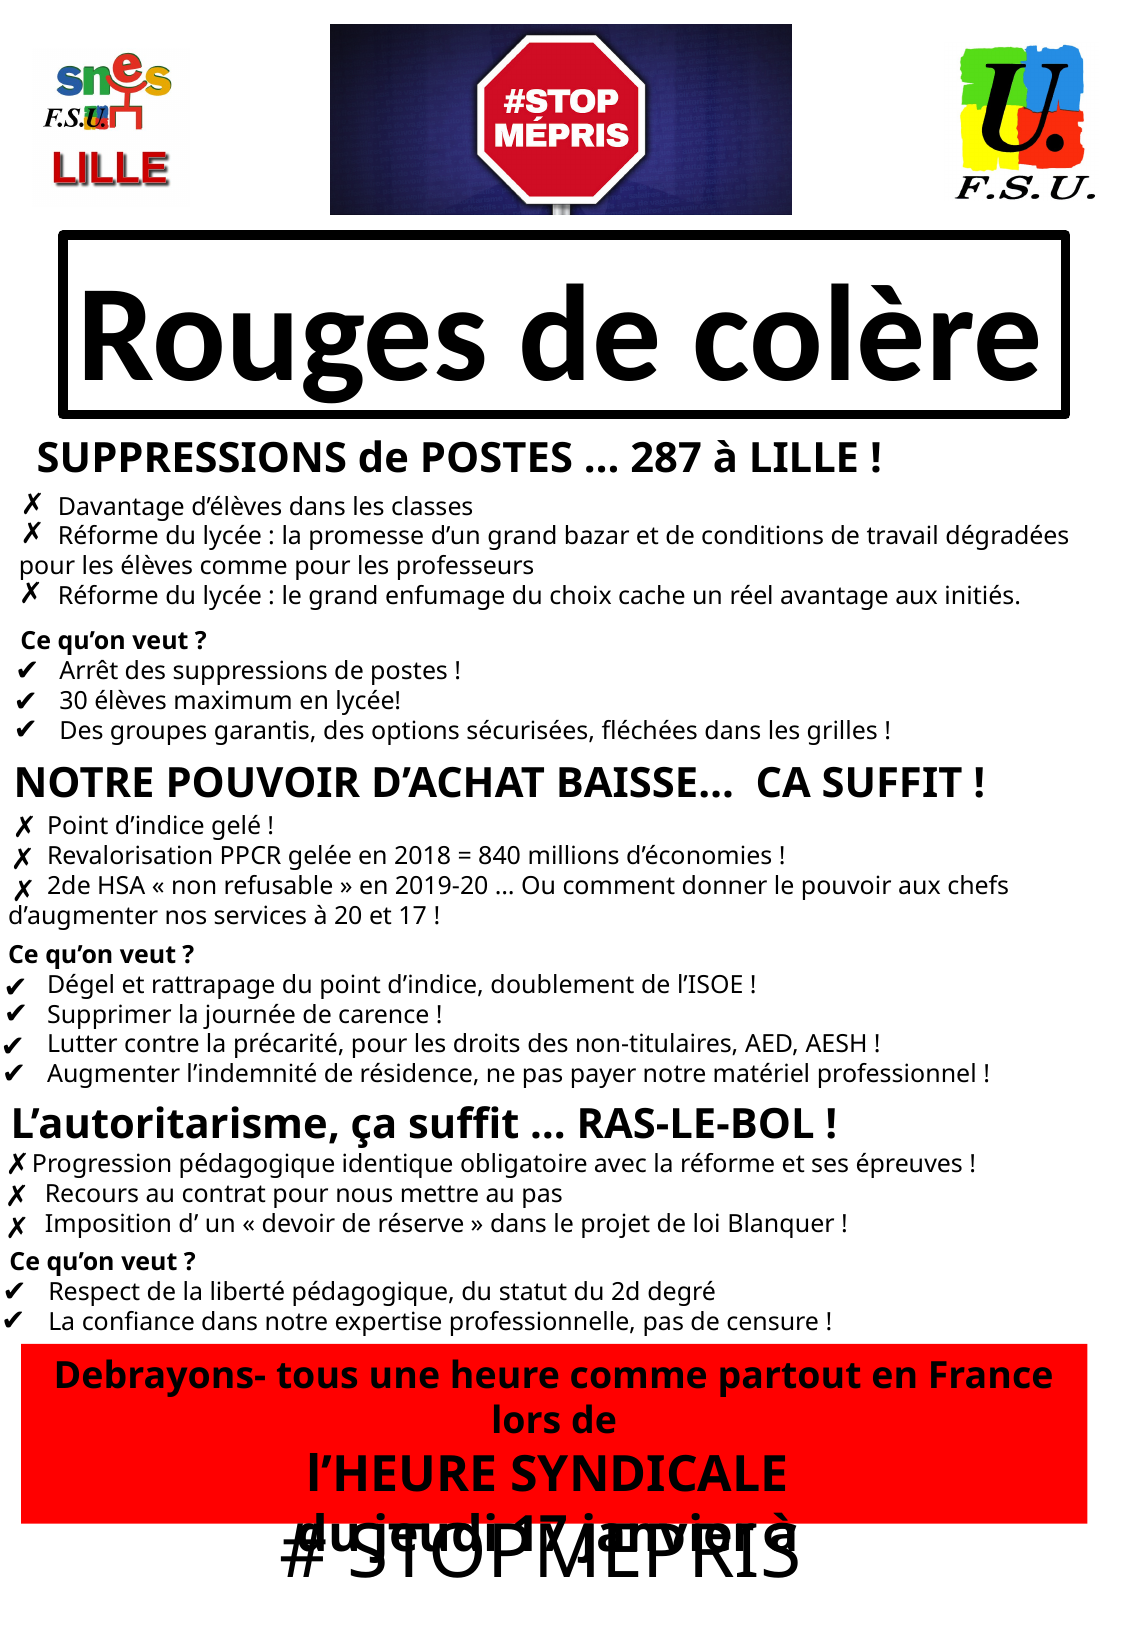

Rouges de colère
SUPPRESSIONS de POSTES … 287 à LILLE !
✗
 Davantage d’élèves dans les classes
 Réforme du lycée : la promesse d’un grand bazar et de conditions de travail dégradées pour les élèves comme pour les professeurs
 Réforme du lycée : le grand enfumage du choix cache un réel avantage aux initiés.
✗
✗
Ce qu’on veut ?
 Arrêt des suppressions de postes !
 30 élèves maximum en lycée!
 Des groupes garantis, des options sécurisées, fléchées dans les grilles !
✔
✔
✔
NOTRE POUVOIR D’ACHAT BAISSE… CA SUFFIT !
✗
 Point d’indice gelé !
 Revalorisation PPCR gelée en 2018 = 840 millions d’économies !
 2de HSA « non refusable » en 2019-20 … Ou comment donner le pouvoir aux chefs d’augmenter nos services à 20 et 17 !
✗
✗
Ce qu’on veut ?
 Dégel et rattrapage du point d’indice, doublement de l’ISOE !
 Supprimer la journée de carence !
 Lutter contre la précarité, pour les droits des non-titulaires, AED, AESH !
 Augmenter l’indemnité de résidence, ne pas payer notre matériel professionnel !
✔
✔
✔
✔
L’autoritarisme, ça suffit … RAS-LE-BOL !
✗
 Progression pédagogique identique obligatoire avec la réforme et ses épreuves !
 Recours au contrat pour nous mettre au pas
 Imposition d’ un « devoir de réserve » dans le projet de loi Blanquer !
✗
✗
Ce qu’on veut ?
 Respect de la liberté pédagogique, du statut du 2d degré
 La confiance dans notre expertise professionnelle, pas de censure !
✔
✔
Debrayons- tous une heure comme partout en France lors de
l’HEURE SYNDICALE
du jeudi 17 janvier à
 # STOPMEPRIS